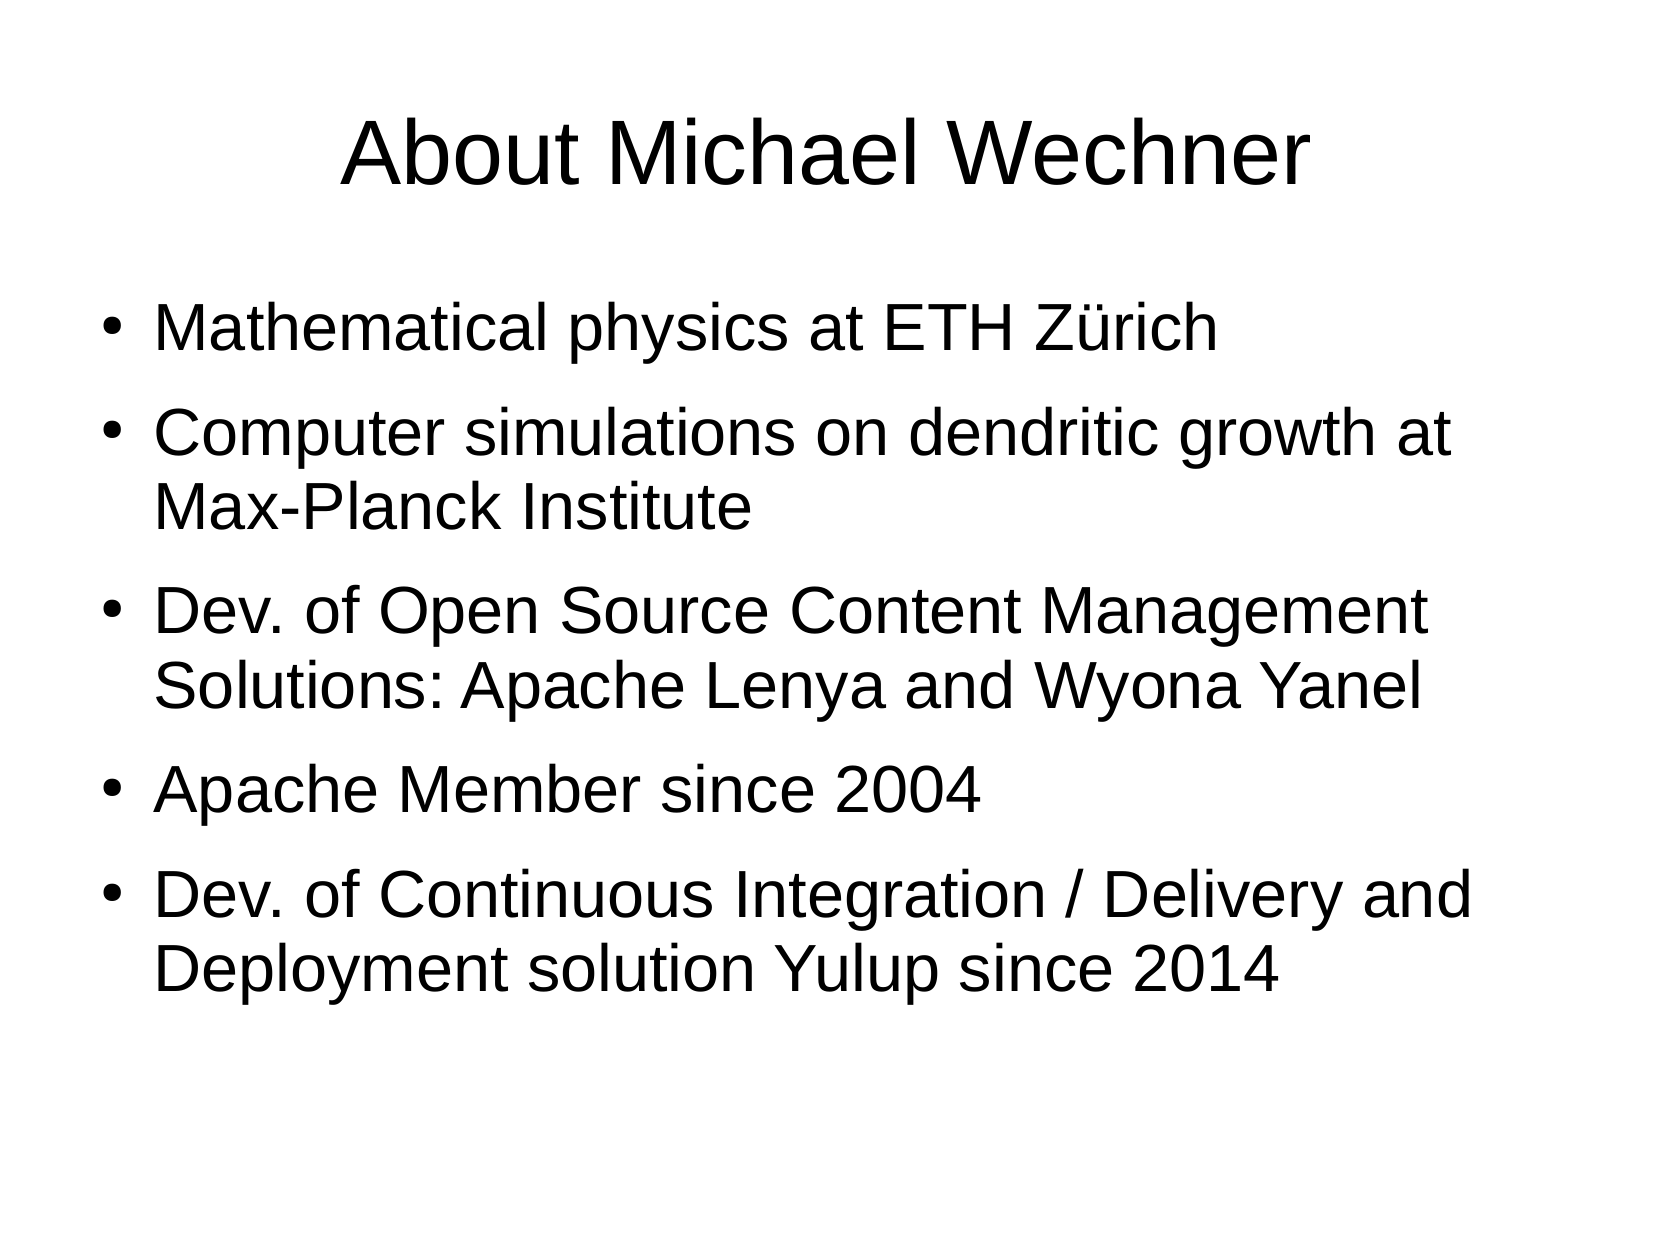

# About Michael Wechner
Mathematical physics at ETH Zürich
Computer simulations on dendritic growth at Max-Planck Institute
Dev. of Open Source Content Management Solutions: Apache Lenya and Wyona Yanel
Apache Member since 2004
Dev. of Continuous Integration / Delivery and Deployment solution Yulup since 2014